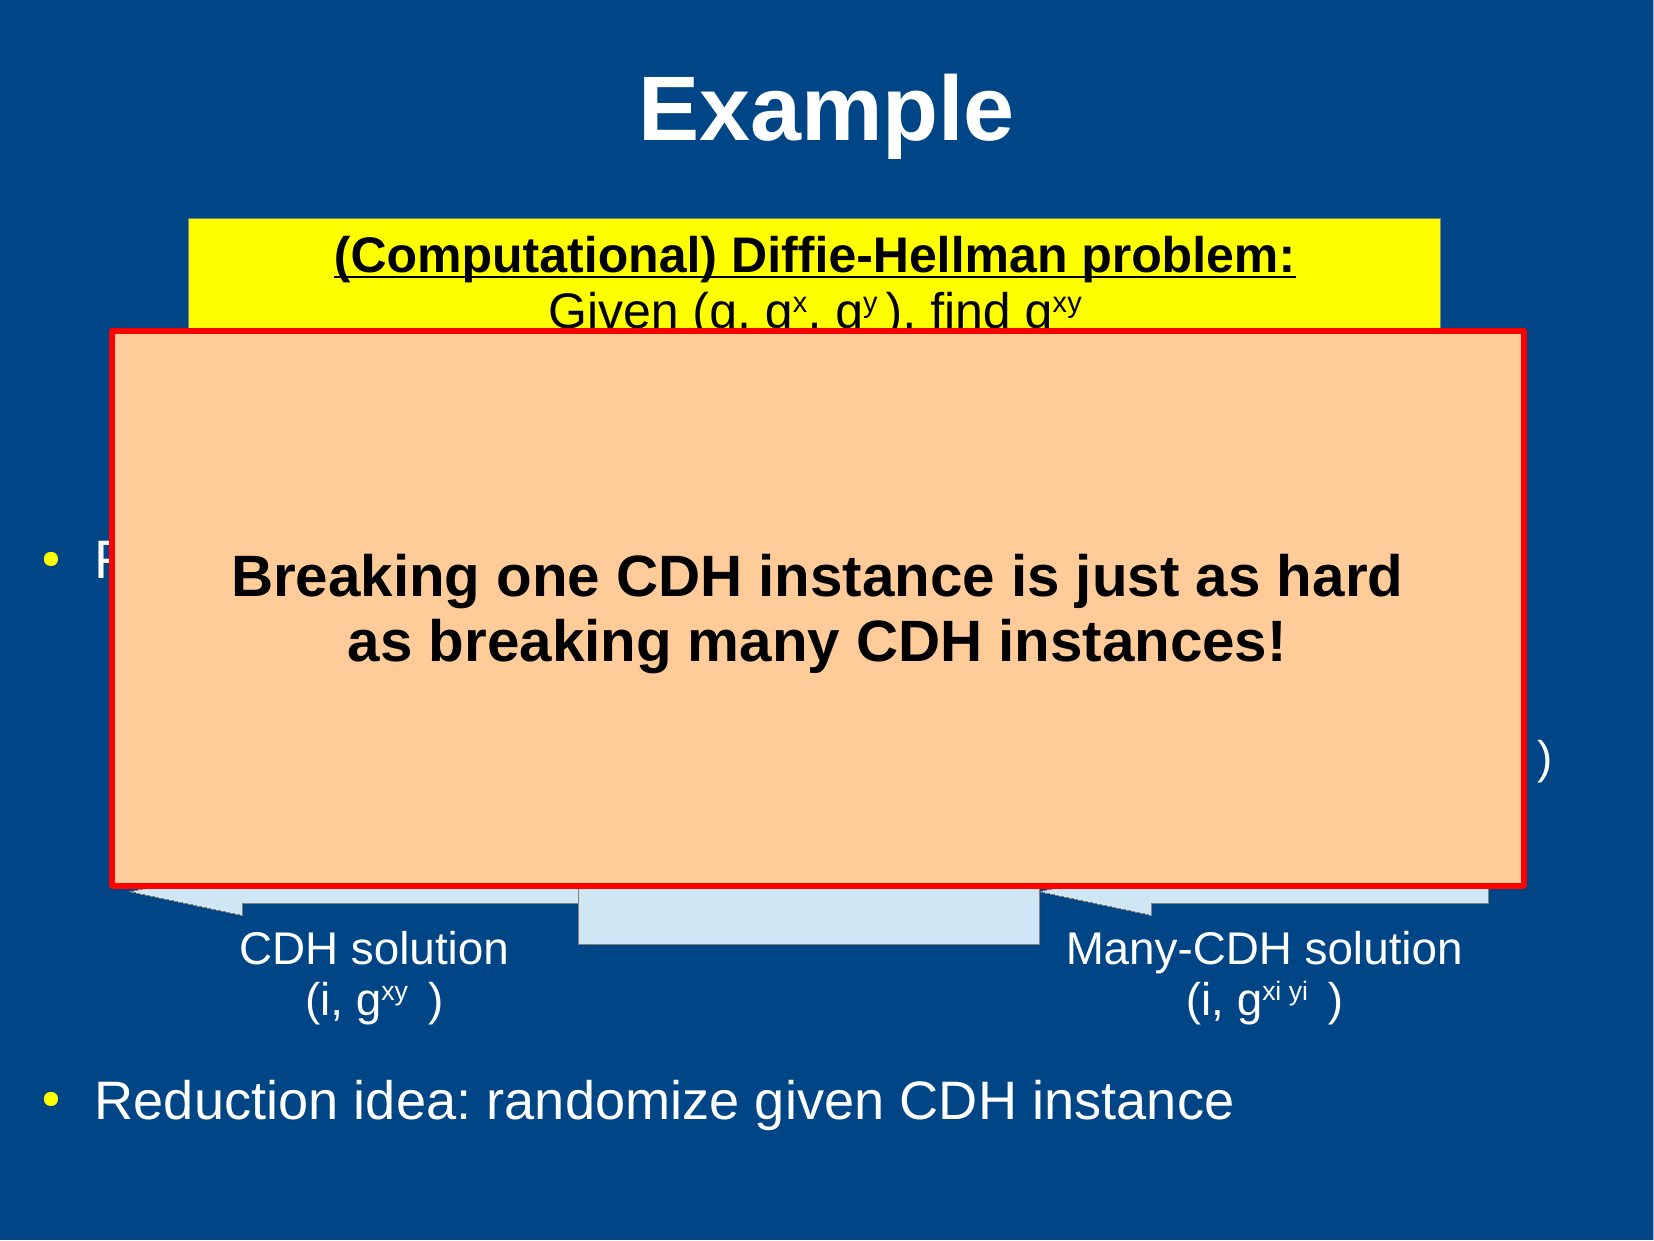

# Example
(Computational) Diffie-Hellman problem:
Given (g, gx, gy ), find gxy
Formally: can reduce Many-CDH to CDH:
Reduction idea: randomize given CDH instance
Breaking one CDH instance is just as hard
as breaking many CDH instances!
Many-CDH problem:
Given (g, (gx1, gy1 ), … (gxn, gyn ) ), find any gxi yi
Reduction
CDH instance
(g,gx,gy)
Many-CDH instance
(g, (gx1,gy1), … , (gxn,gyn) )
Many-CDH solution
(i, gxi yi )
CDH solution
(i, gxy )